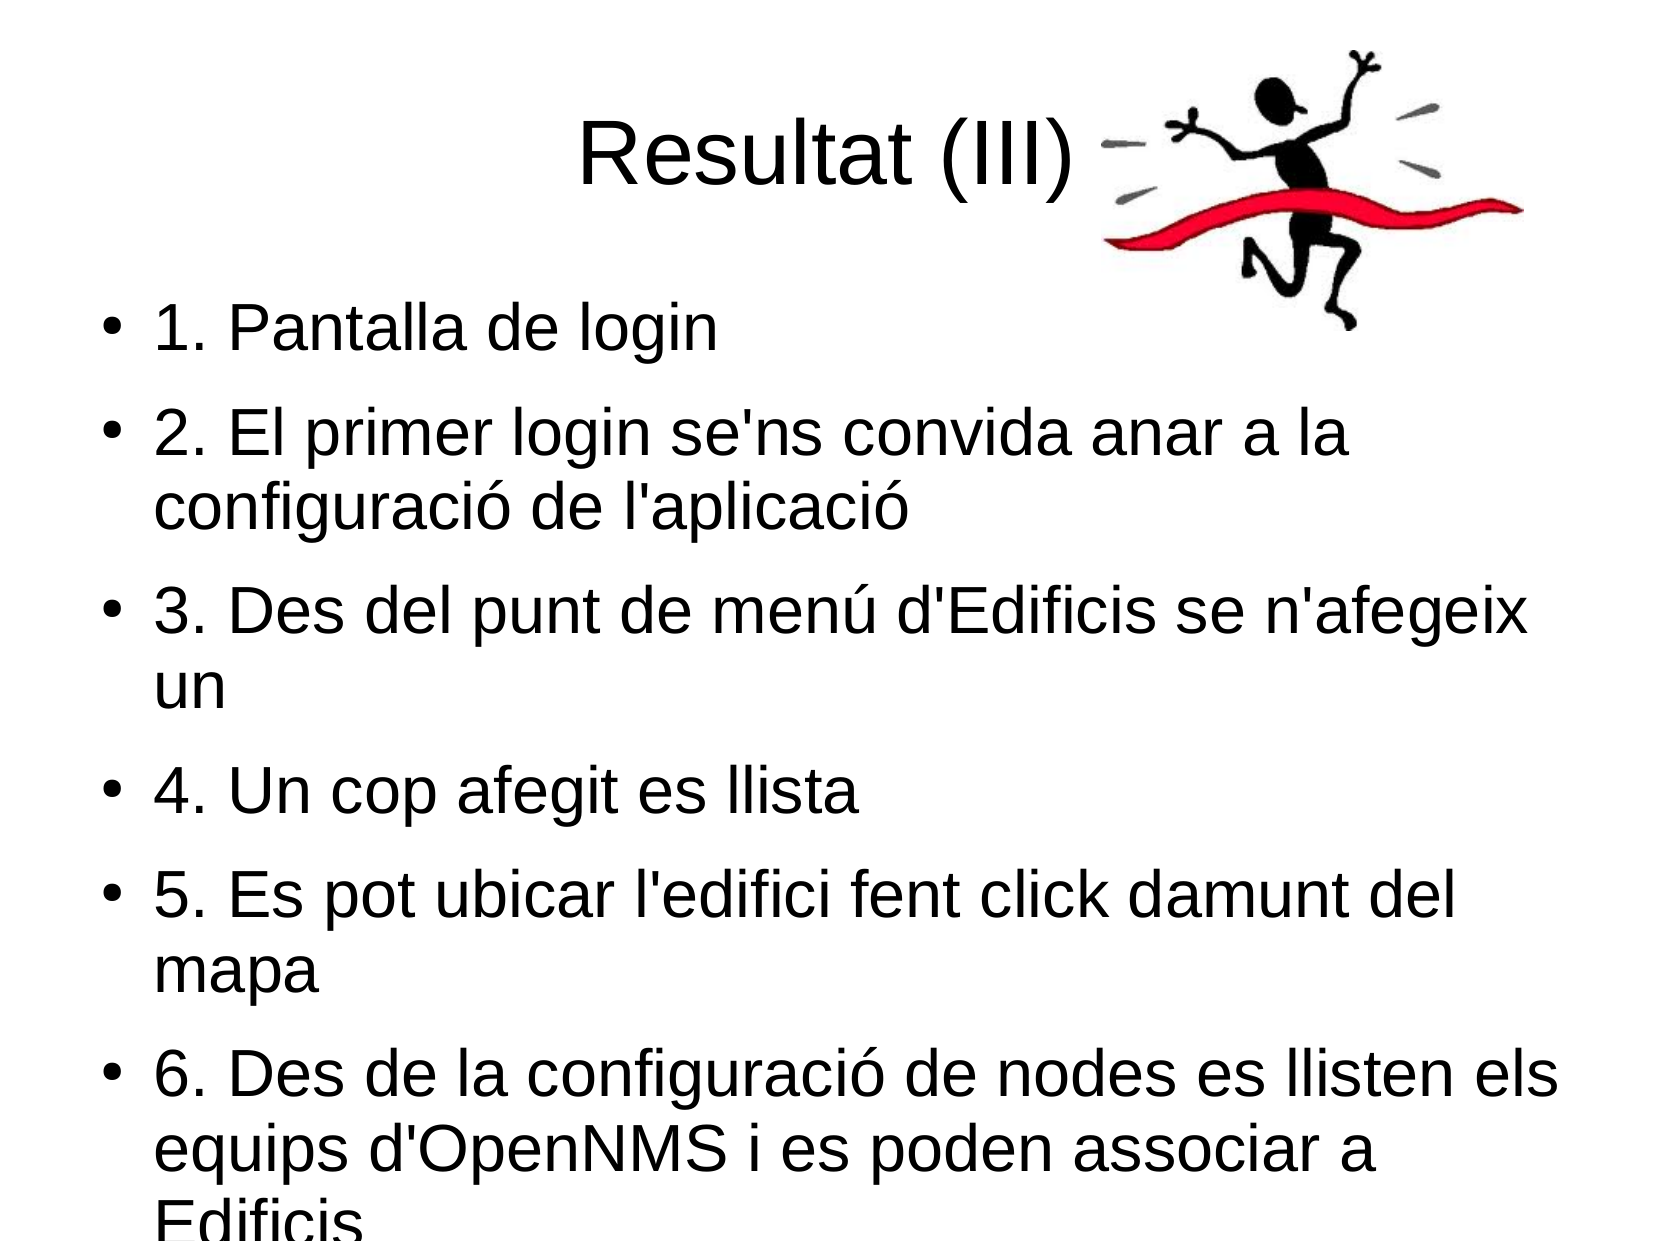

# Resultat (III)
1. Pantalla de login
2. El primer login se'ns convida anar a la configuració de l'aplicació
3. Des del punt de menú d'Edificis se n'afegeix un
4. Un cop afegit es llista
5. Es pot ubicar l'edifici fent click damunt del mapa
6. Des de la configuració de nodes es llisten els equips d'OpenNMS i es poden associar a Edificis
7. El resultat d'ubicar un Edifici al mapa i associar-hi nodes d'OpenNMS es mostra al mapa com un punt taronja que al passar-hi el ratolí pel damunt ofereix informació referen als equips